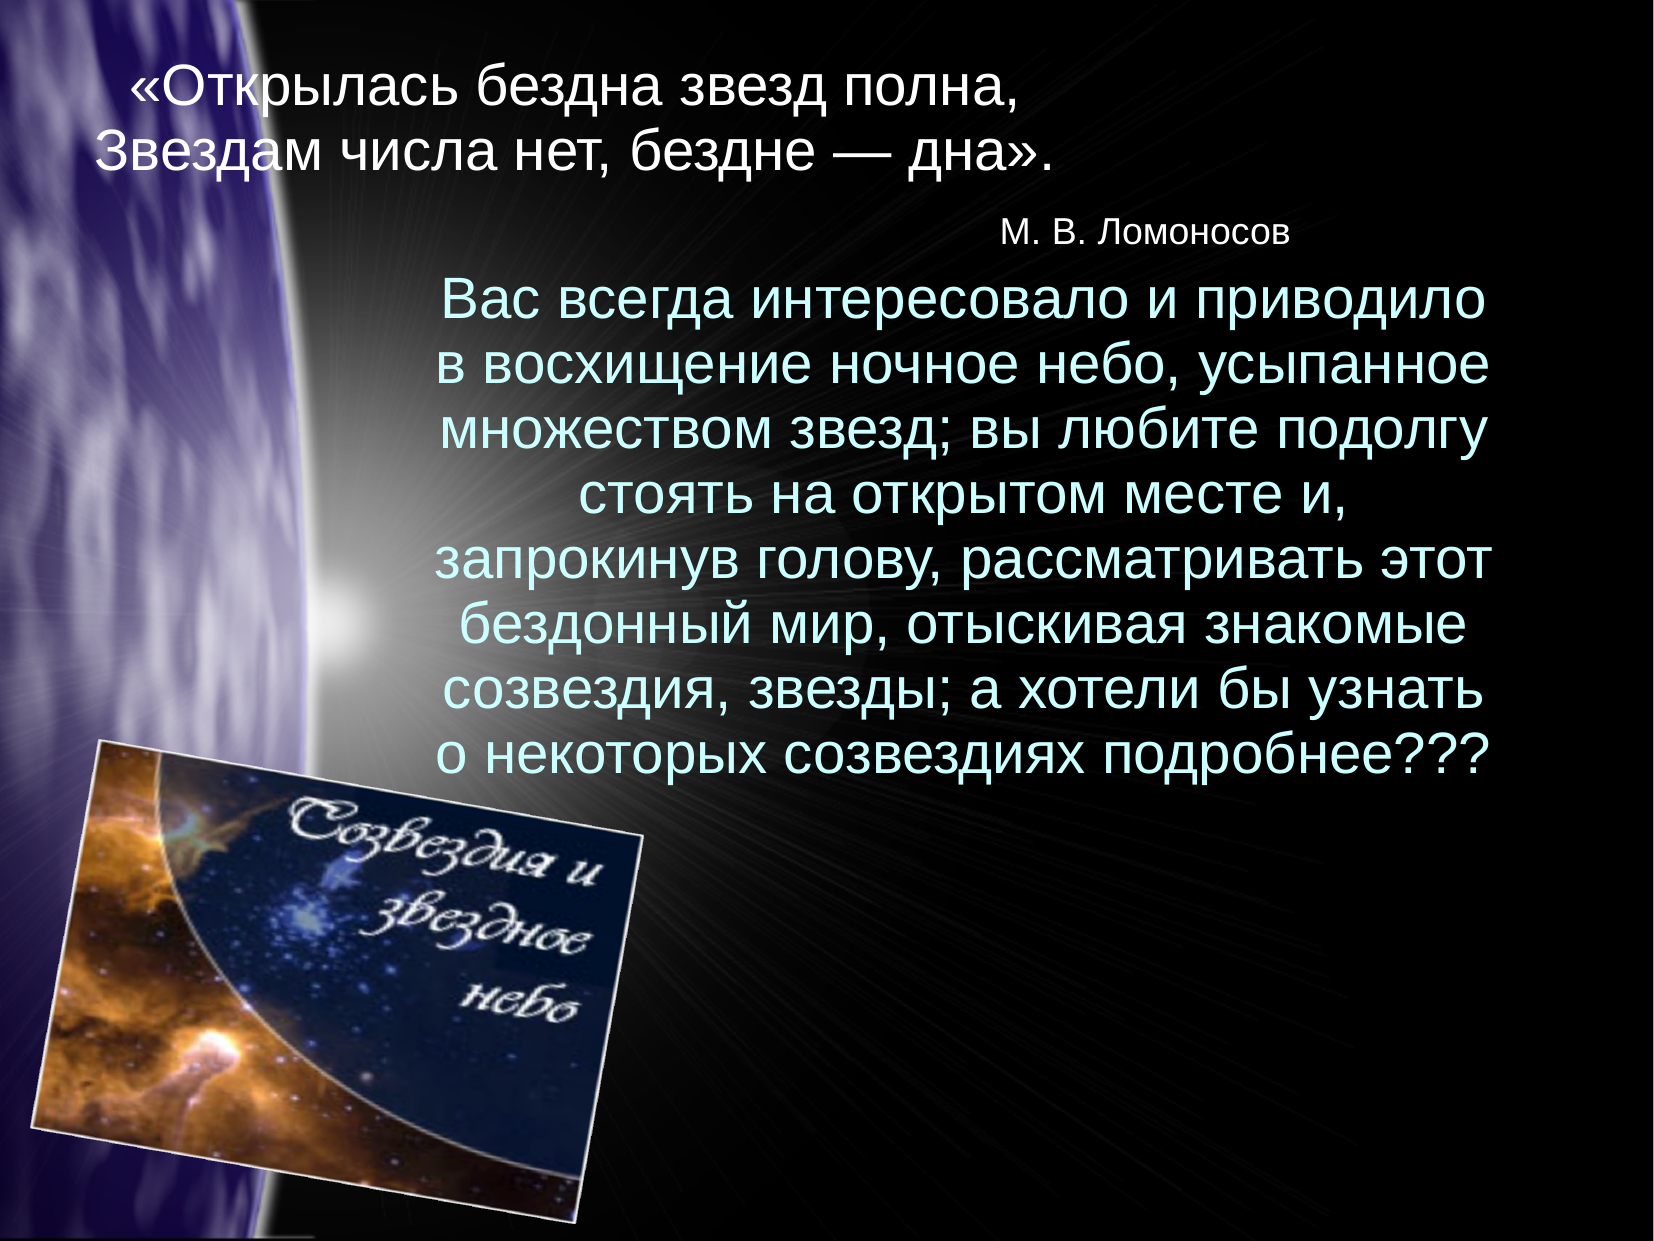

# «Открылась бездна звезд полна, Звездам числа нет, бездне — дна».
 М. В. Ломоносов
Вас всегда интересовало и приводило в восхищение ночное небо, усыпанное множеством звезд; вы любите подолгу стоять на открытом месте и, запрокинув голову, рассматривать этот бездонный мир, отыскивая знакомые созвездия, звезды; а хотели бы узнать о некоторых созвездиях подробнее???